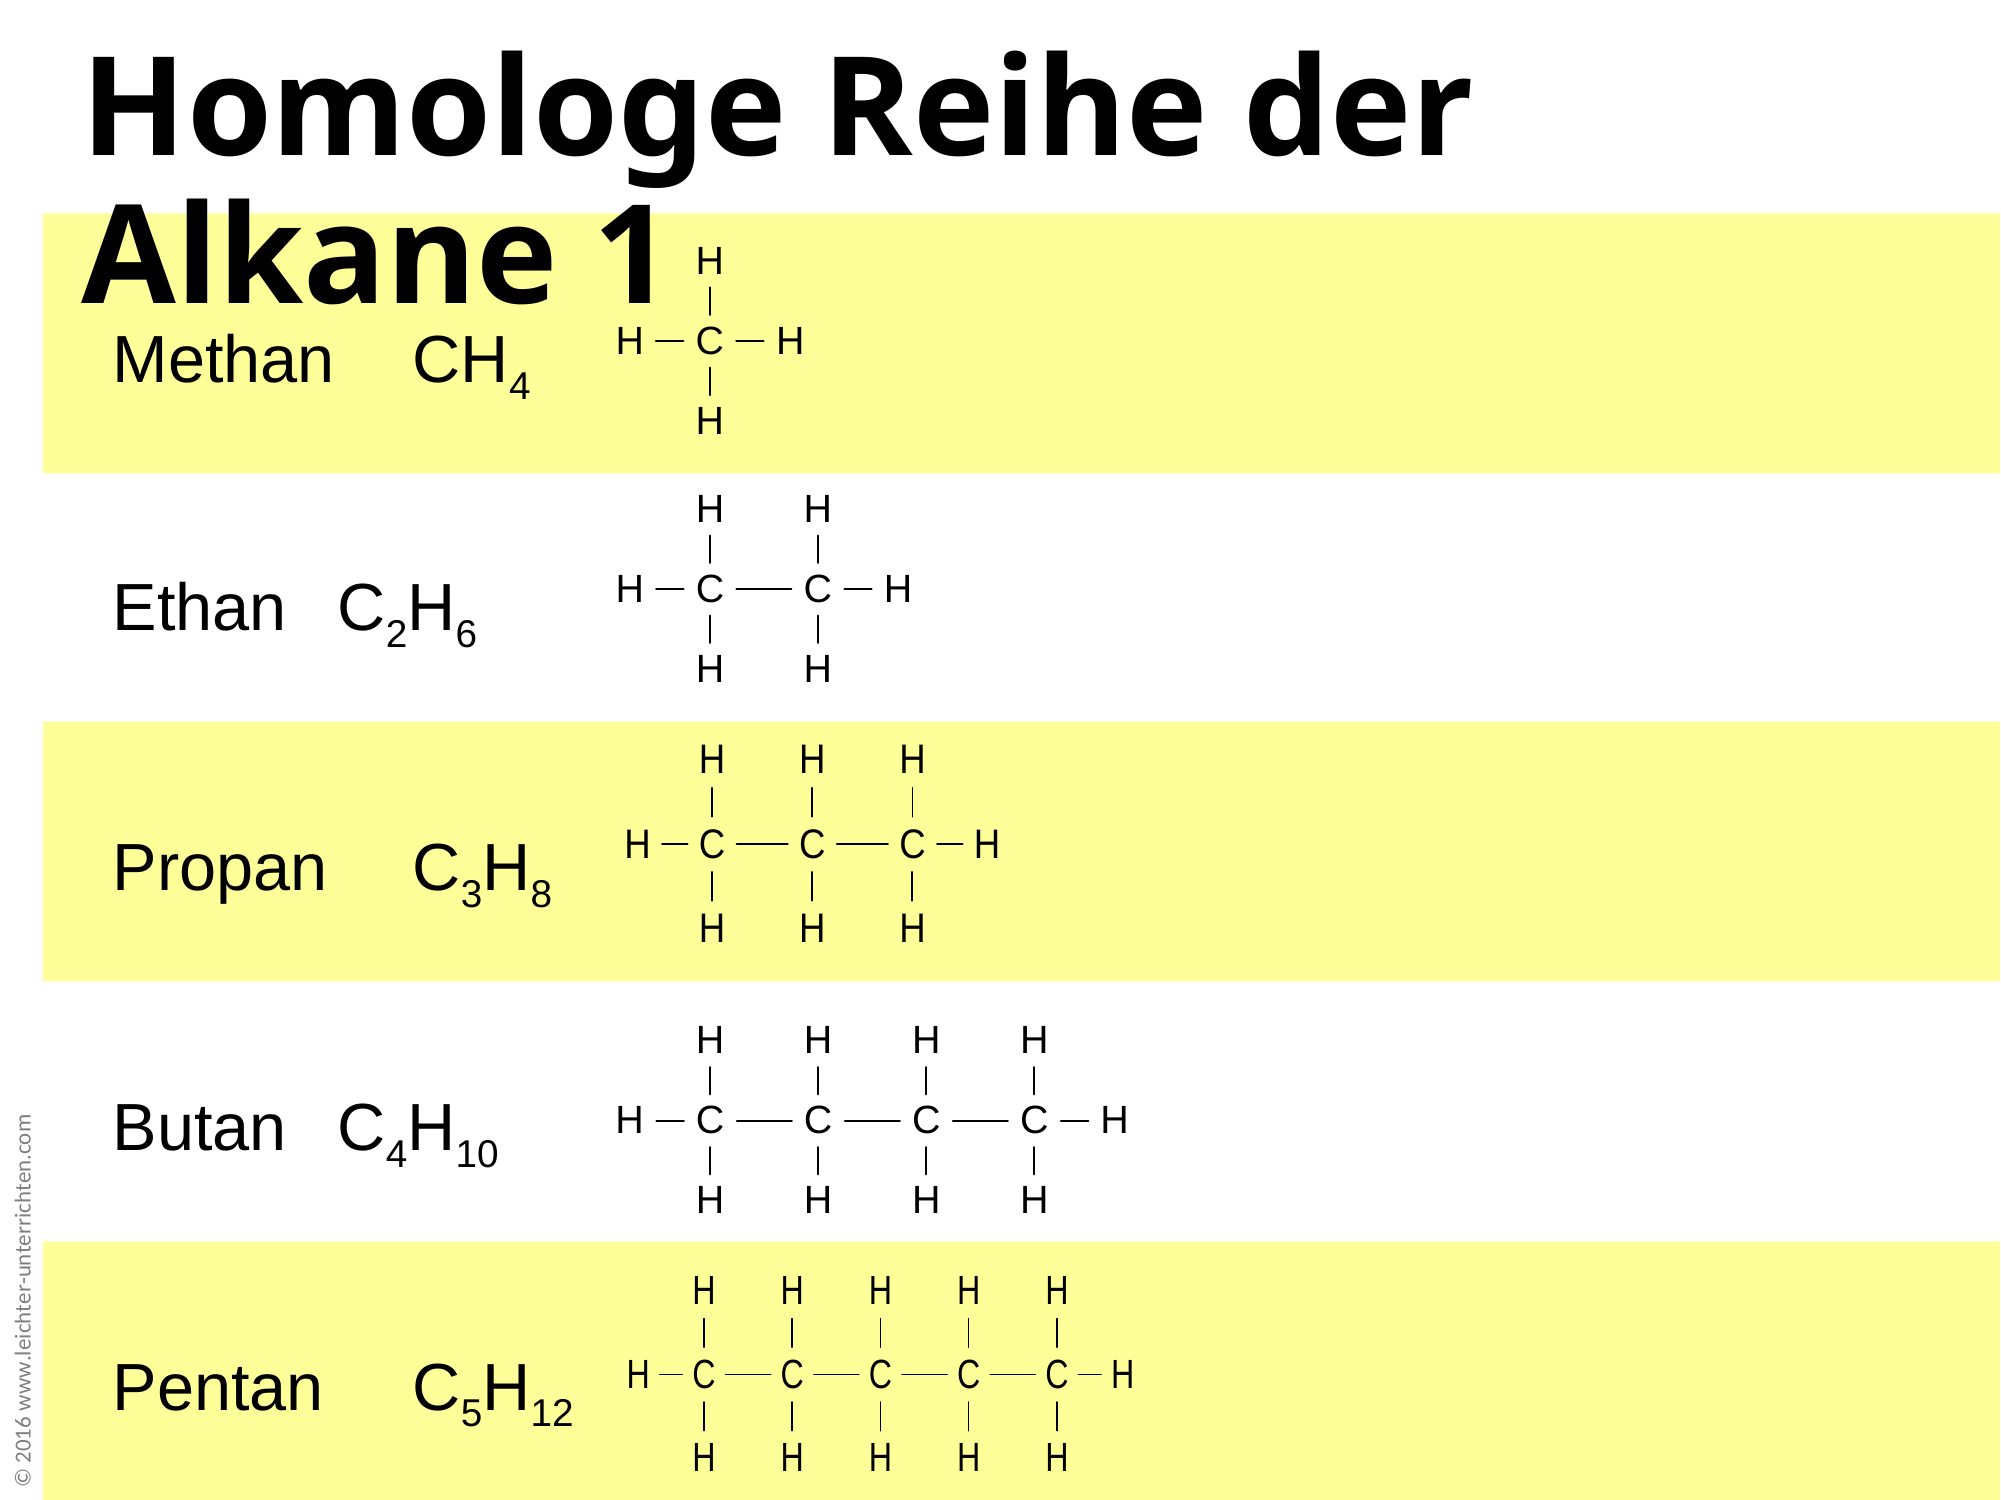

# Homologe Reihe der Alkane 1
Methan 	CH4
Ethan 	C2H6
Propan 	C3H8
Butan 	C4H10
Pentan 	C5H12